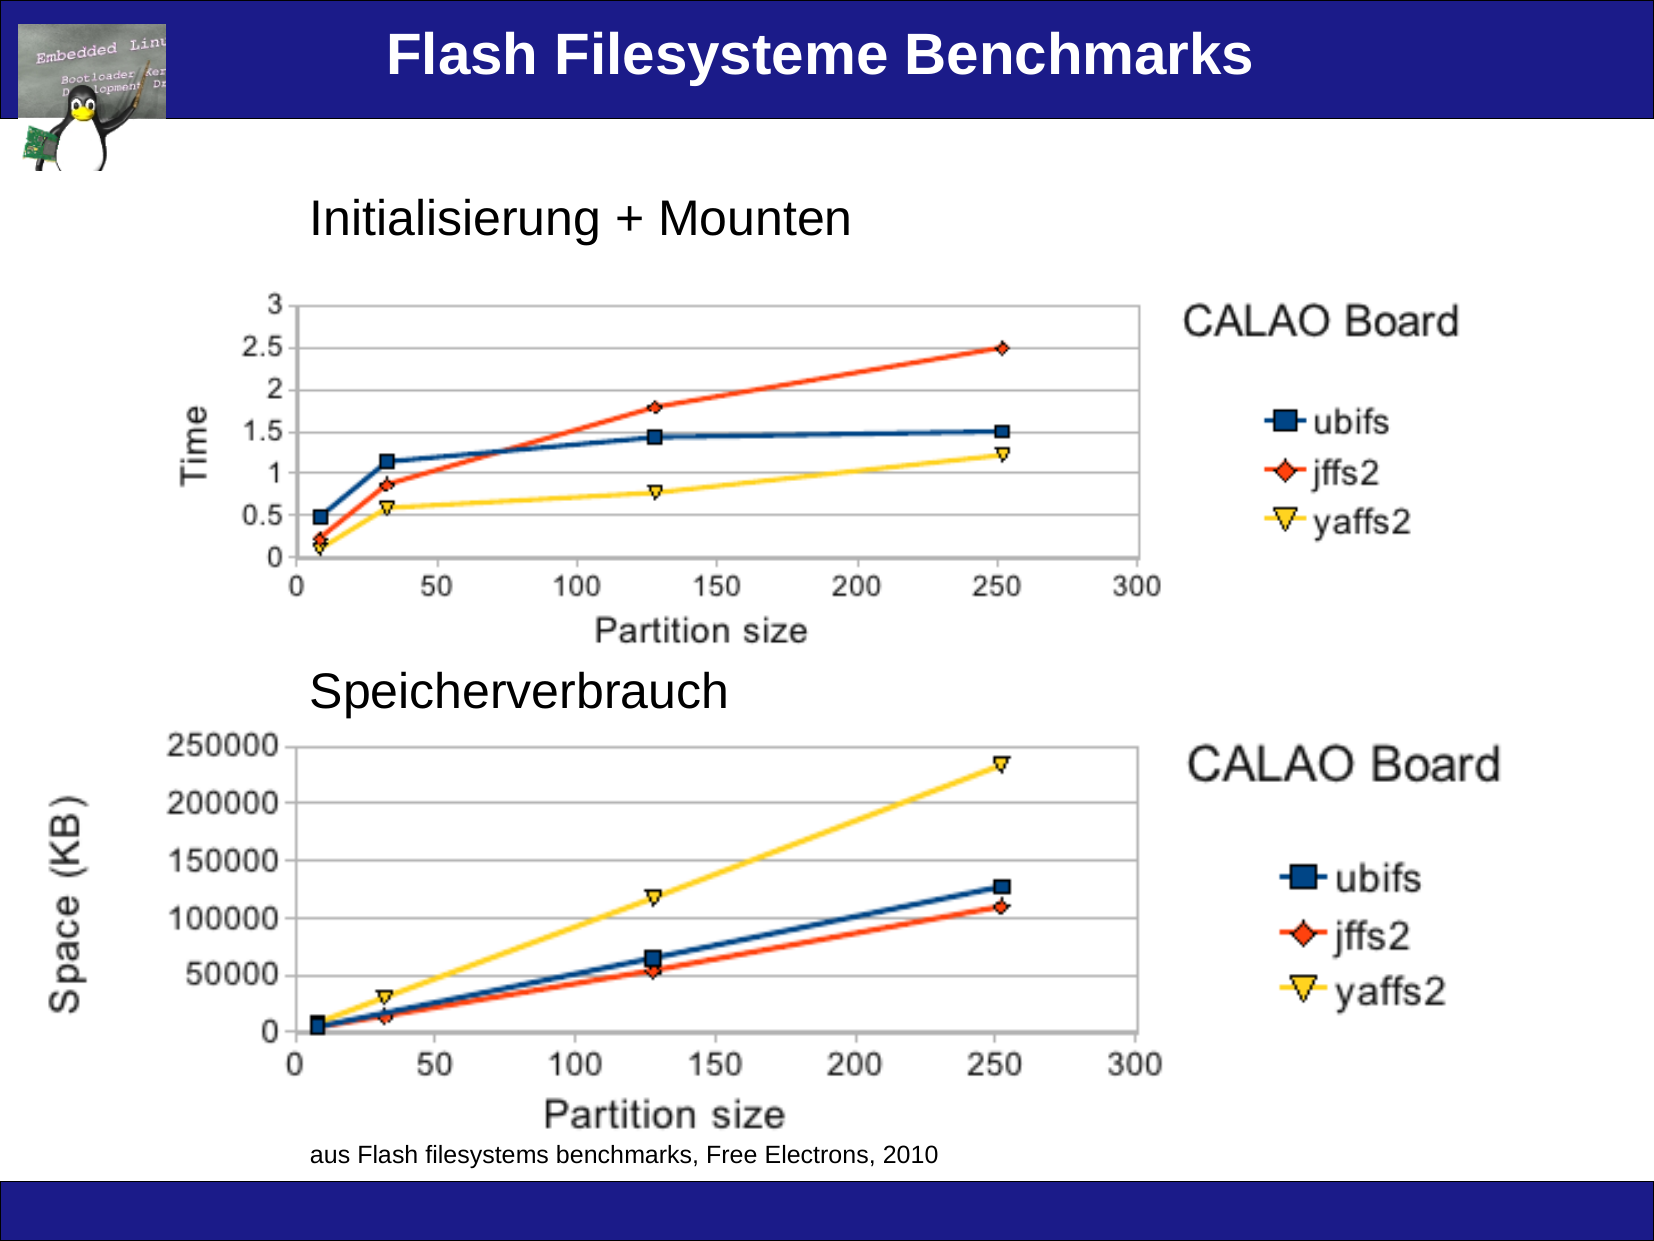

# Flash Filesysteme Benchmarks
Initialisierung + Mounten
Speicherverbrauch
aus Flash filesystems benchmarks, Free Electrons, 2010